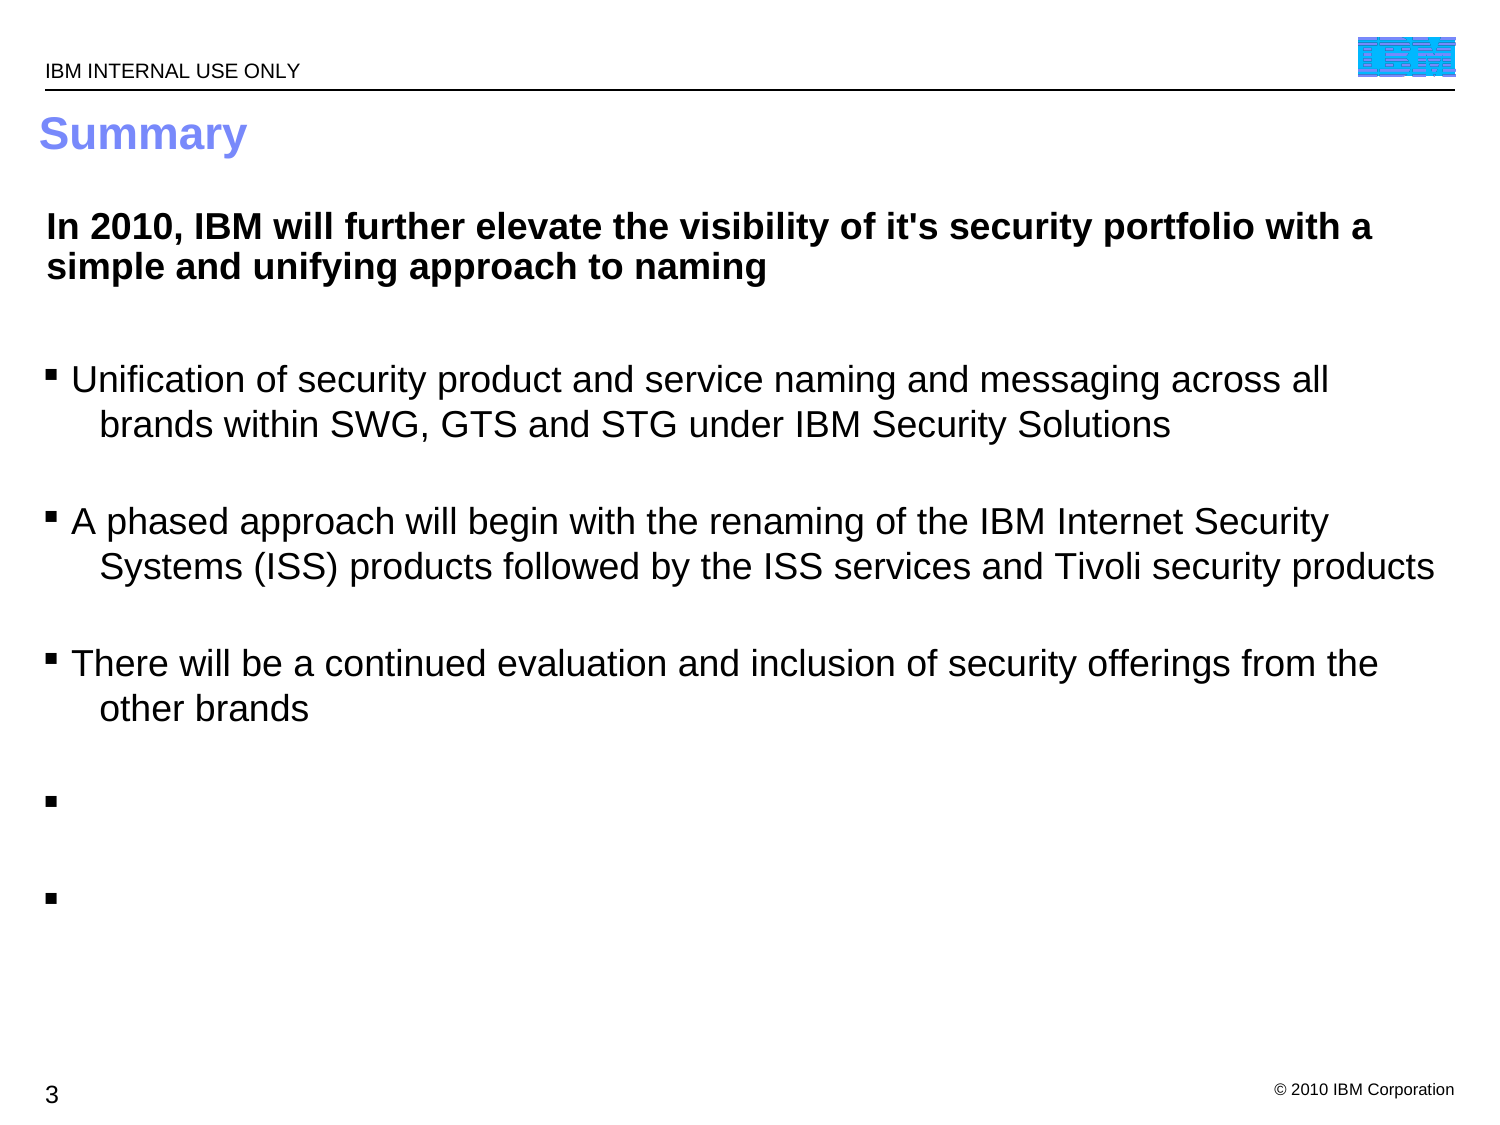

Summary
In 2010, IBM will further elevate the visibility of it's security portfolio with a simple and unifying approach to naming
# Unification of security product and service naming and messaging across all brands within SWG, GTS and STG under IBM Security Solutions
A phased approach will begin with the renaming of the IBM Internet Security Systems (ISS) products followed by the ISS services and Tivoli security products
There will be a continued evaluation and inclusion of security offerings from the other brands
3
Last updated 10-Nov 2009